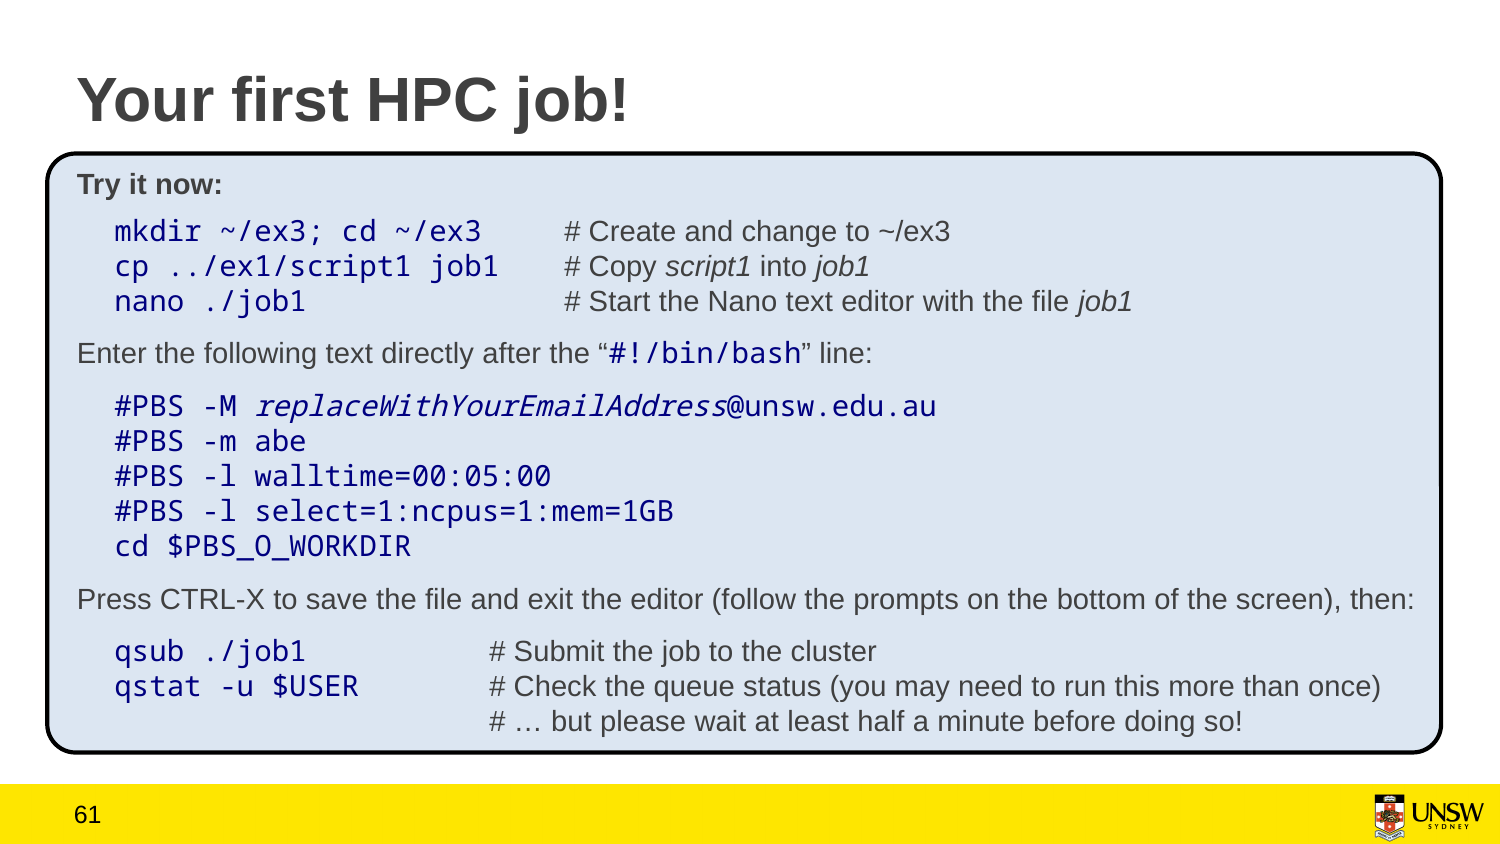

# Your first HPC job!
Try it now:
mkdir ~/ex3; cd ~/ex3		# Create and change to ~/ex3
cp ../ex1/script1 job1	# Copy script1 into job1
nano ./job1				# Start the Nano text editor with the file job1
Enter the following text directly after the “#!/bin/bash” line:
#PBS -M replaceWithYourEmailAddress@unsw.edu.au
#PBS -m abe
#PBS -l walltime=00:05:00
#PBS -l select=1:ncpus=1:mem=1GB
cd $PBS_O_WORKDIR
Press CTRL-X to save the file and exit the editor (follow the prompts on the bottom of the screen), then:
qsub ./job1			# Submit the job to the cluster
qstat -u $USER		# Check the queue status (you may need to run this more than once)
					# … but please wait at least half a minute before doing so!